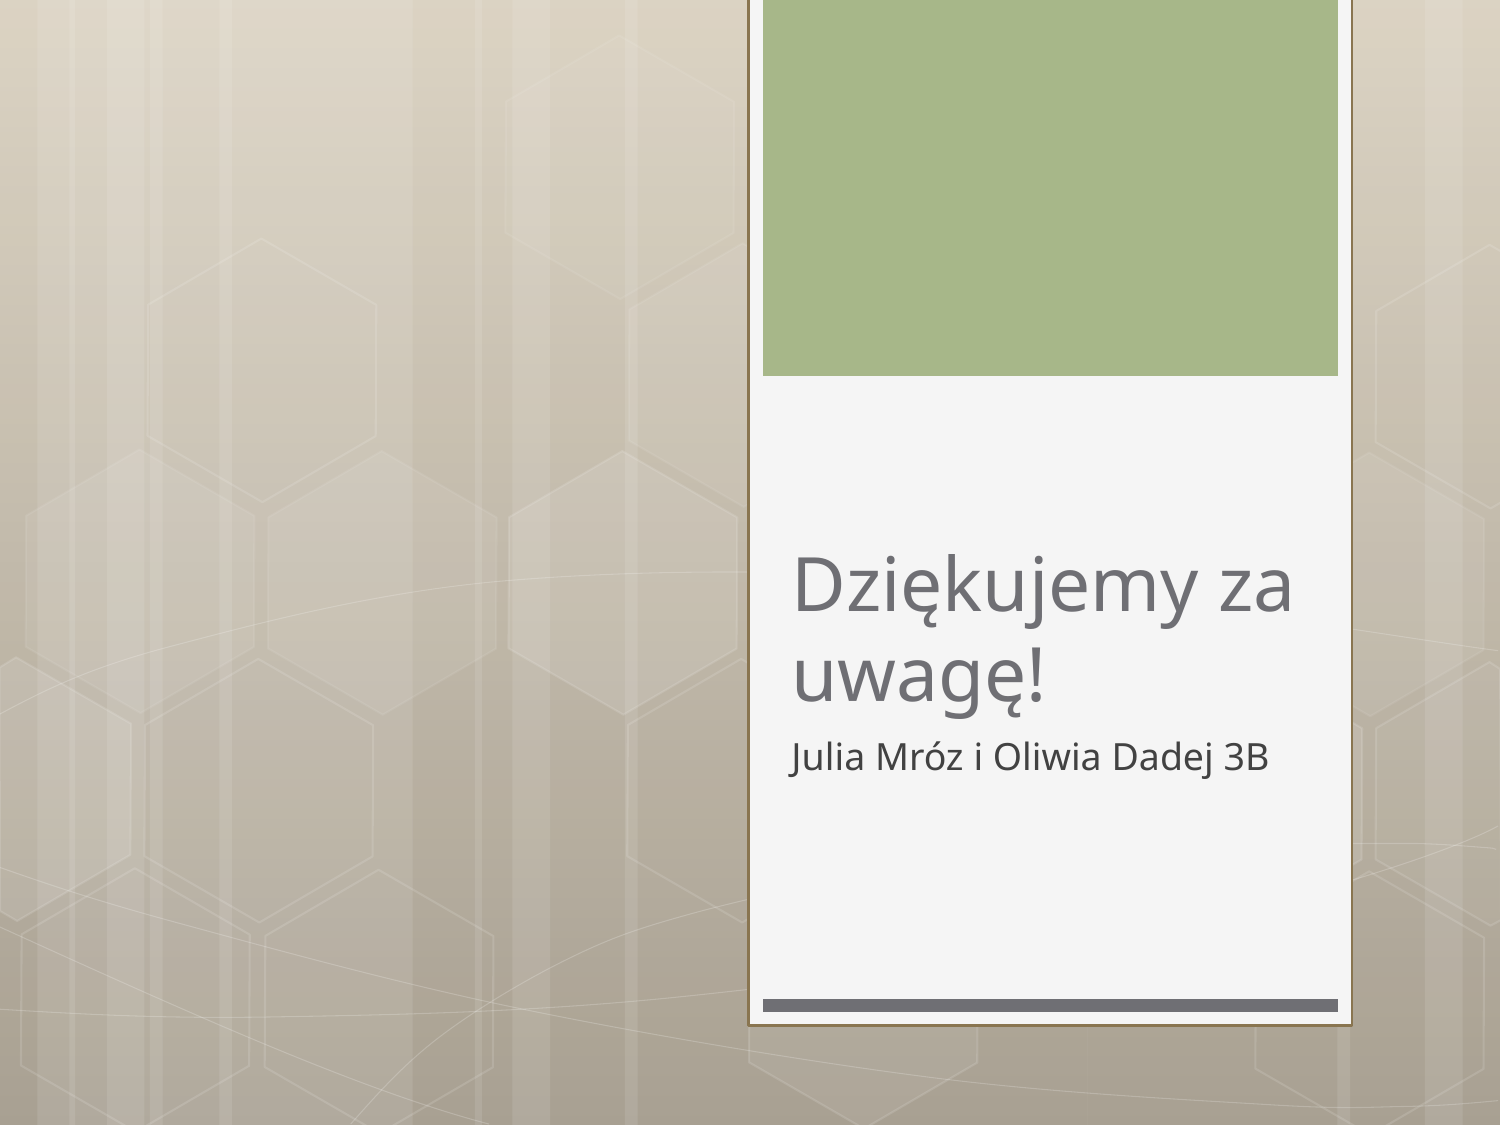

# Dziękujemy za uwagę!
Julia Mróz i Oliwia Dadej 3B